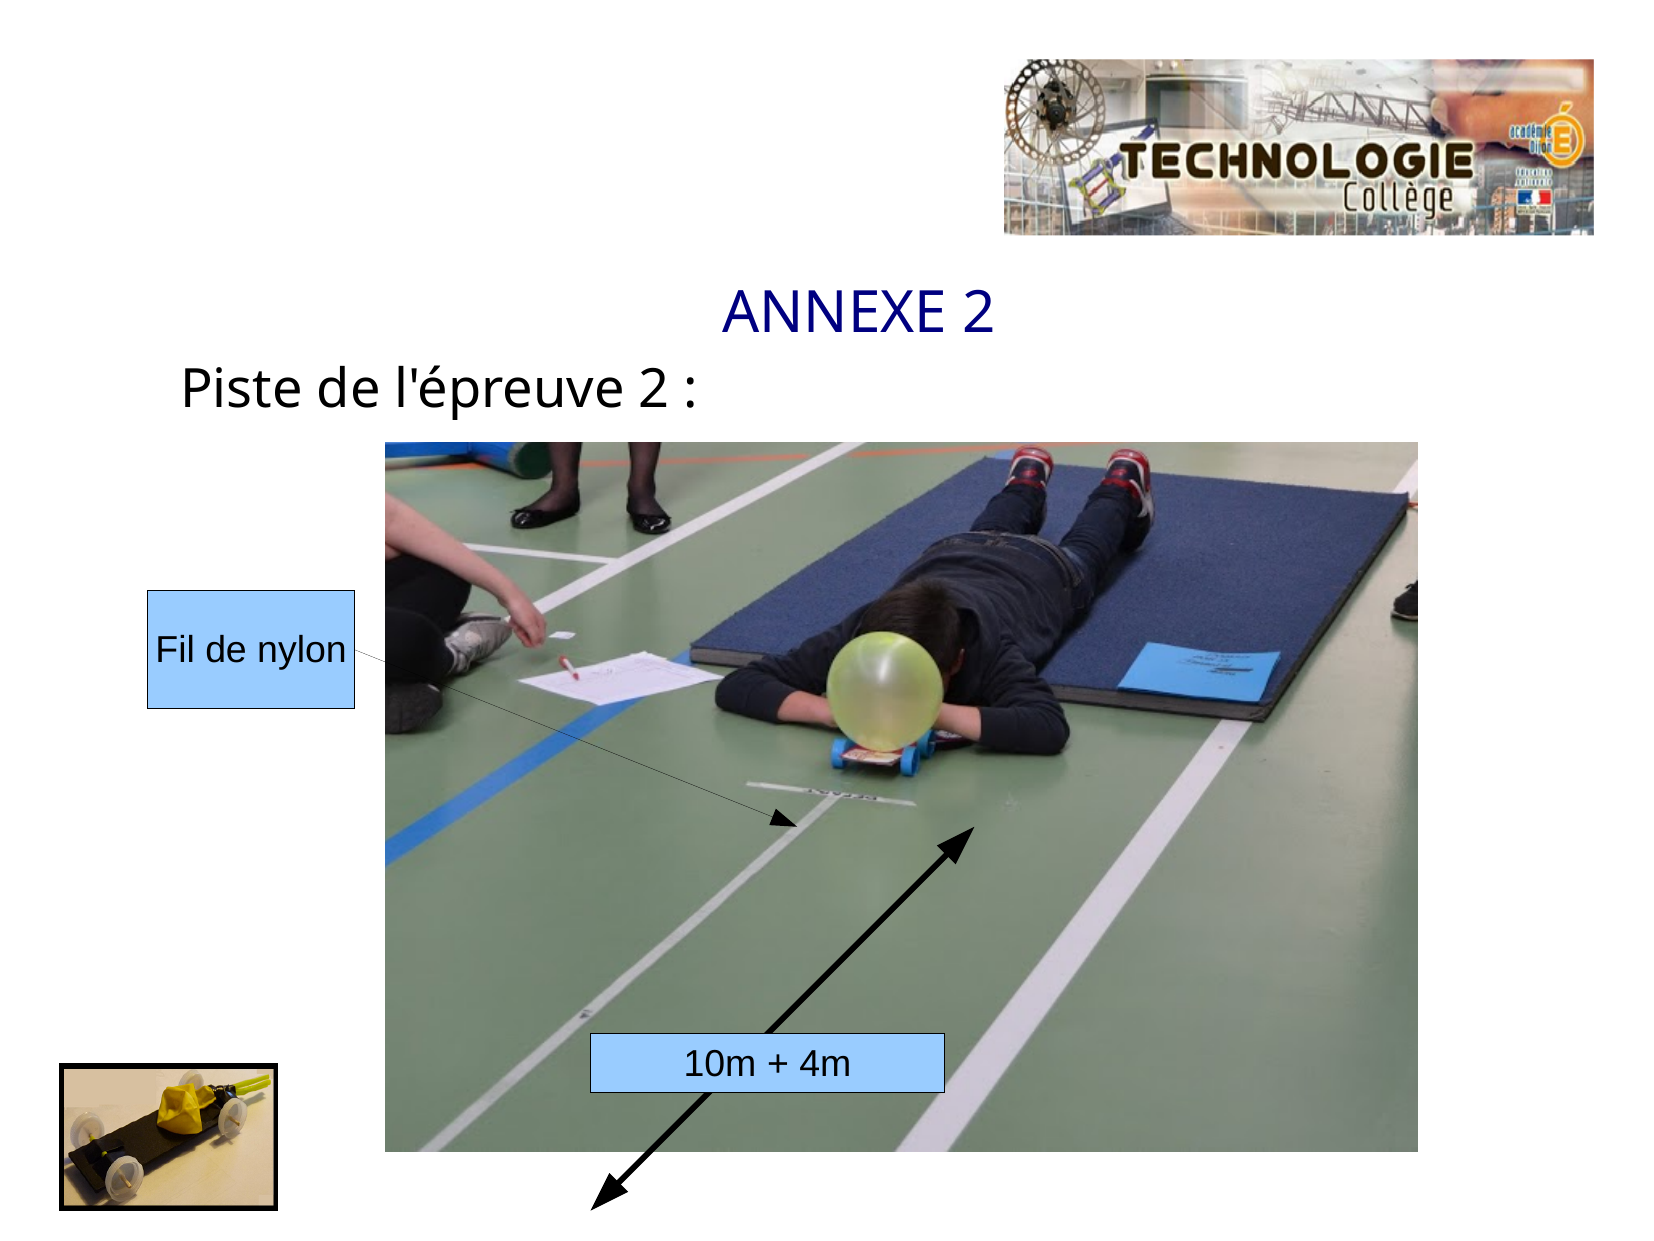

ANNEXE 2
Piste de l'épreuve 2 :
Fil de nylon
10m + 4m